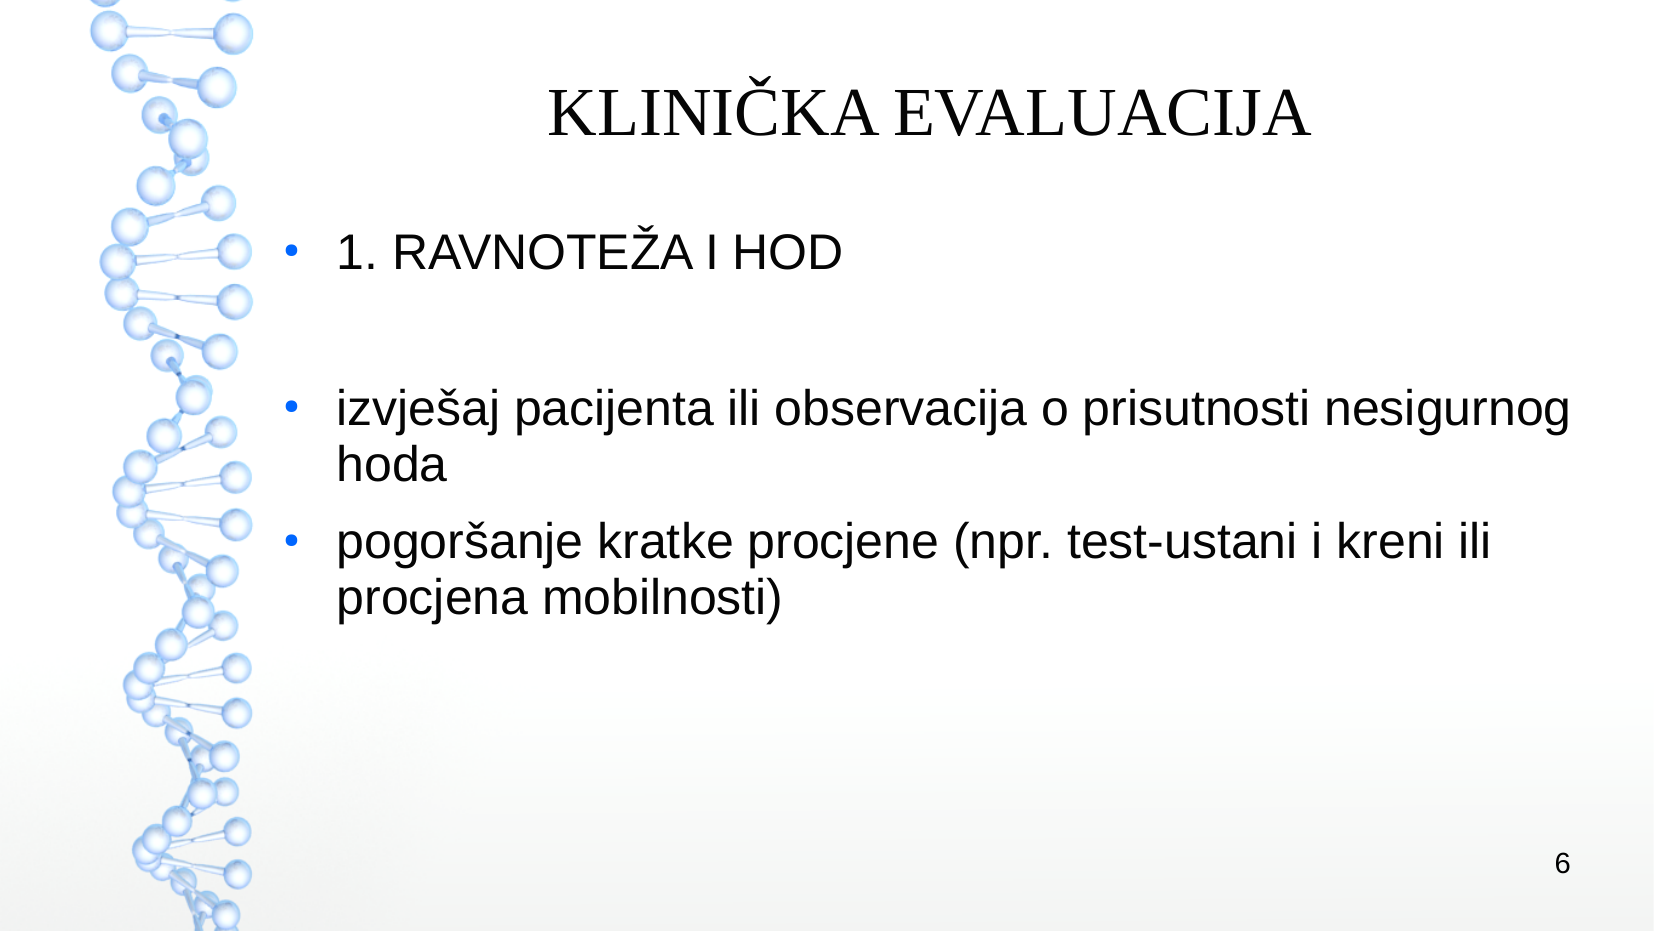

# KLINIČKA EVALUACIJA
1. RAVNOTEŽA I HOD
izvješaj pacijenta ili observacija o prisutnosti nesigurnog hoda
pogoršanje kratke procjene (npr. test-ustani i kreni ili procjena mobilnosti)
6